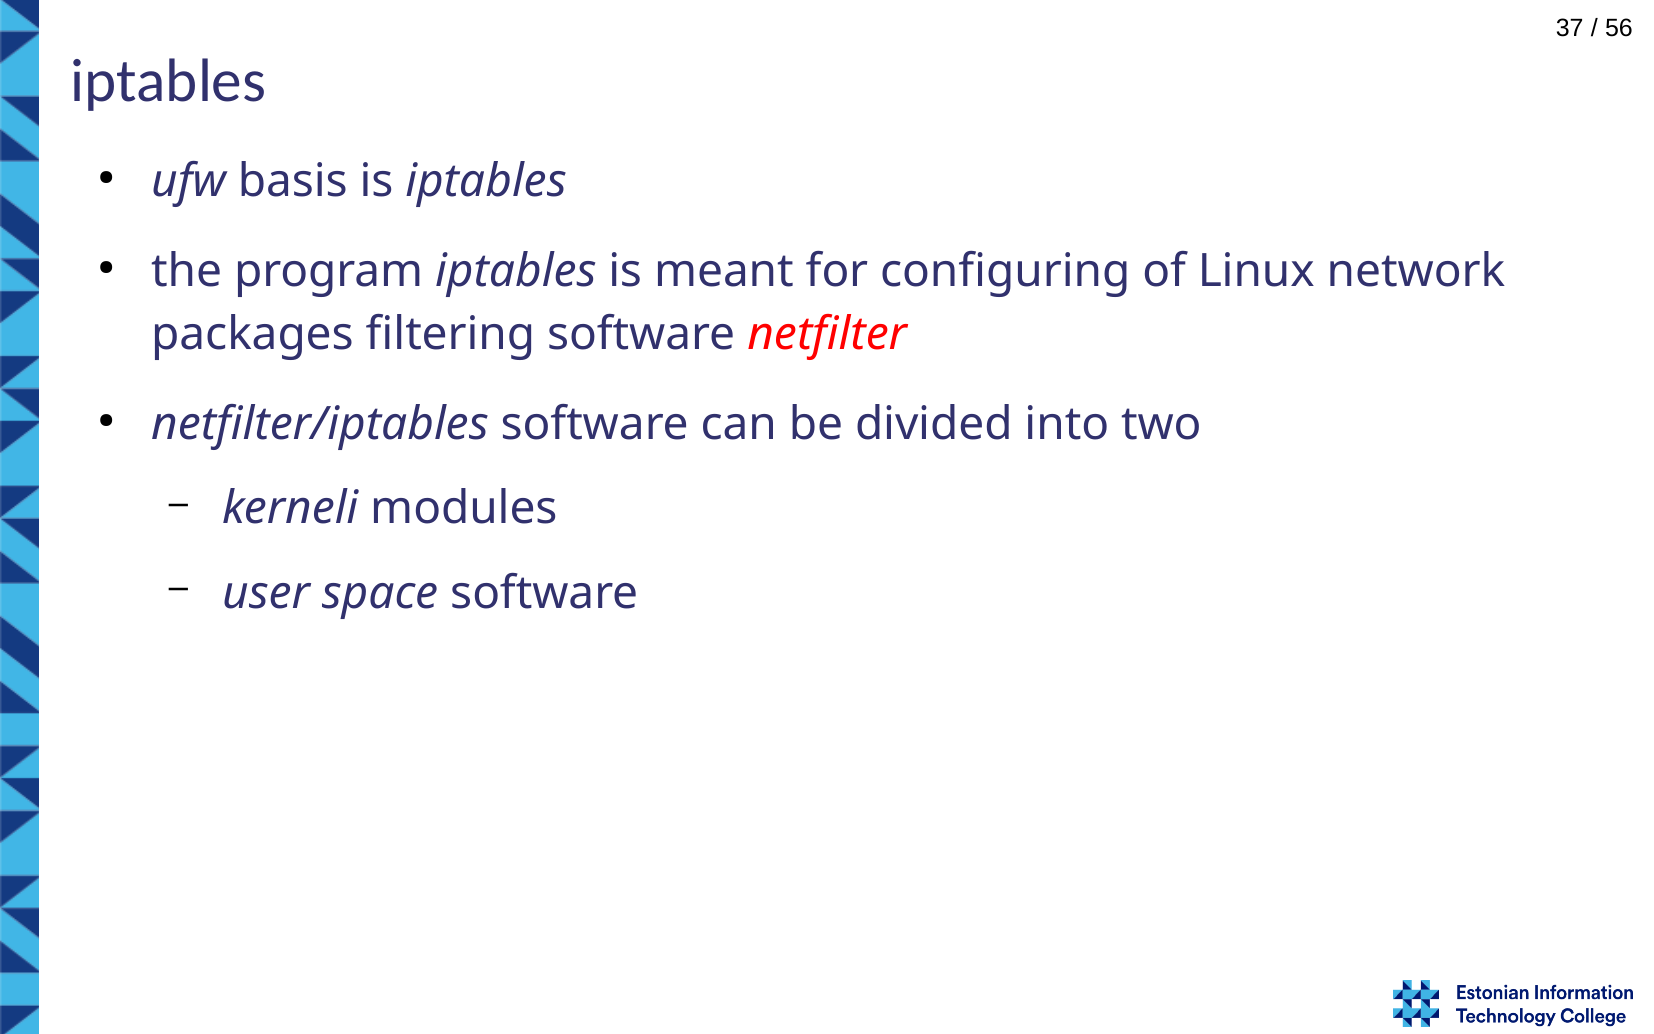

# iptables
ufw basis is iptables
the program iptables is meant for configuring of Linux network packages filtering software netfilter
netfilter/iptables software can be divided into two
kerneli modules
user space software